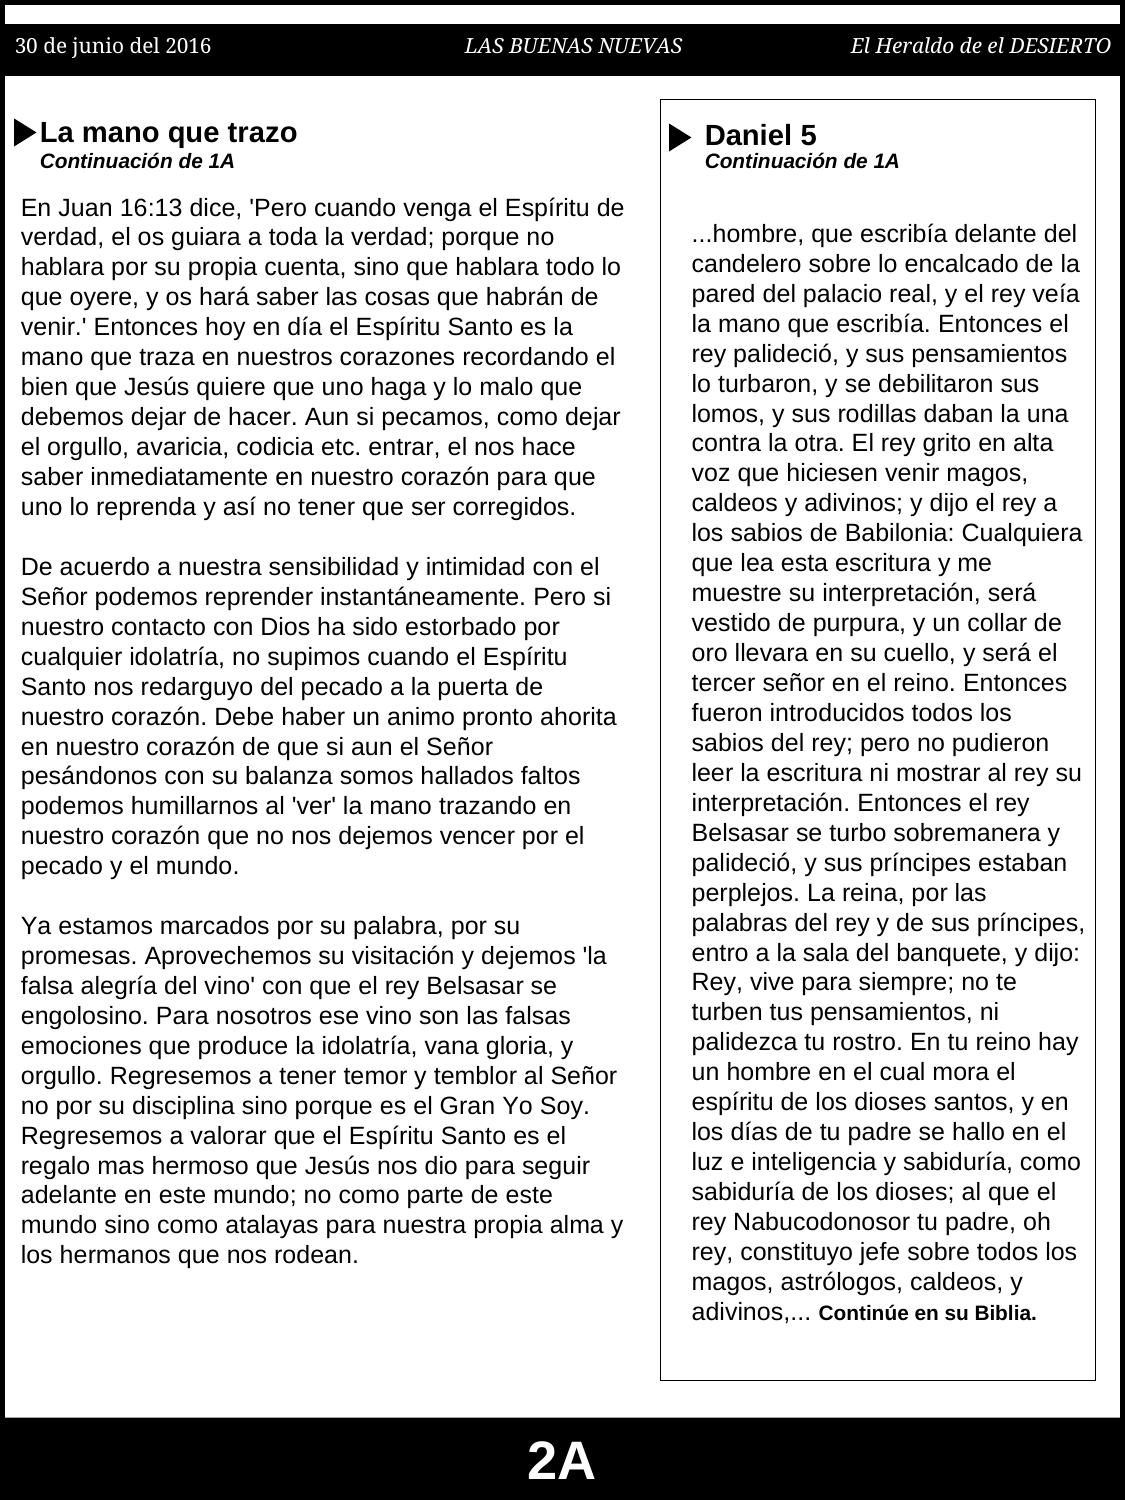

30 de junio del 2016
El Heraldo de el DESIERTO
LAS BUENAS NUEVAS
En Juan 16:13 dice, 'Pero cuando venga el Espíritu de verdad, el os guiara a toda la verdad; porque no hablara por su propia cuenta, sino que hablara todo lo que oyere, y os hará saber las cosas que habrán de venir.' Entonces hoy en día el Espíritu Santo es la mano que traza en nuestros corazones recordando el bien que Jesús quiere que uno haga y lo malo que debemos dejar de hacer. Aun si pecamos, como dejar el orgullo, avaricia, codicia etc. entrar, el nos hace saber inmediatamente en nuestro corazón para que uno lo reprenda y así no tener que ser corregidos.
De acuerdo a nuestra sensibilidad y intimidad con el Señor podemos reprender instantáneamente. Pero si nuestro contacto con Dios ha sido estorbado por cualquier idolatría, no supimos cuando el Espíritu Santo nos redarguyo del pecado a la puerta de nuestro corazón. Debe haber un animo pronto ahorita en nuestro corazón de que si aun el Señor pesándonos con su balanza somos hallados faltos podemos humillarnos al 'ver' la mano trazando en nuestro corazón que no nos dejemos vencer por el pecado y el mundo.
Ya estamos marcados por su palabra, por su promesas. Aprovechemos su visitación y dejemos 'la falsa alegría del vino' con que el rey Belsasar se engolosino. Para nosotros ese vino son las falsas emociones que produce la idolatría, vana gloria, y orgullo. Regresemos a tener temor y temblor al Señor no por su disciplina sino porque es el Gran Yo Soy. Regresemos a valorar que el Espíritu Santo es el regalo mas hermoso que Jesús nos dio para seguir adelante en este mundo; no como parte de este mundo sino como atalayas para nuestra propia alma y los hermanos que nos rodean.
La mano que trazo
Daniel 5
Continuación de 1A
Continuación de 1A
...hombre, que escribía delante del candelero sobre lo encalcado de la pared del palacio real, y el rey veía la mano que escribía. Entonces el rey palideció, y sus pensamientos lo turbaron, y se debilitaron sus lomos, y sus rodillas daban la una contra la otra. El rey grito en alta voz que hiciesen venir magos, caldeos y adivinos; y dijo el rey a los sabios de Babilonia: Cualquiera que lea esta escritura y me muestre su interpretación, será vestido de purpura, y un collar de oro llevara en su cuello, y será el tercer señor en el reino. Entonces fueron introducidos todos los sabios del rey; pero no pudieron leer la escritura ni mostrar al rey su interpretación. Entonces el rey Belsasar se turbo sobremanera y palideció, y sus príncipes estaban perplejos. La reina, por las palabras del rey y de sus príncipes, entro a la sala del banquete, y dijo: Rey, vive para siempre; no te turben tus pensamientos, ni palidezca tu rostro. En tu reino hay un hombre en el cual mora el espíritu de los dioses santos, y en los días de tu padre se hallo en el luz e inteligencia y sabiduría, como sabiduría de los dioses; al que el rey Nabucodonosor tu padre, oh rey, constituyo jefe sobre todos los magos, astrólogos, caldeos, y adivinos,... Continúe en su Biblia.
2A